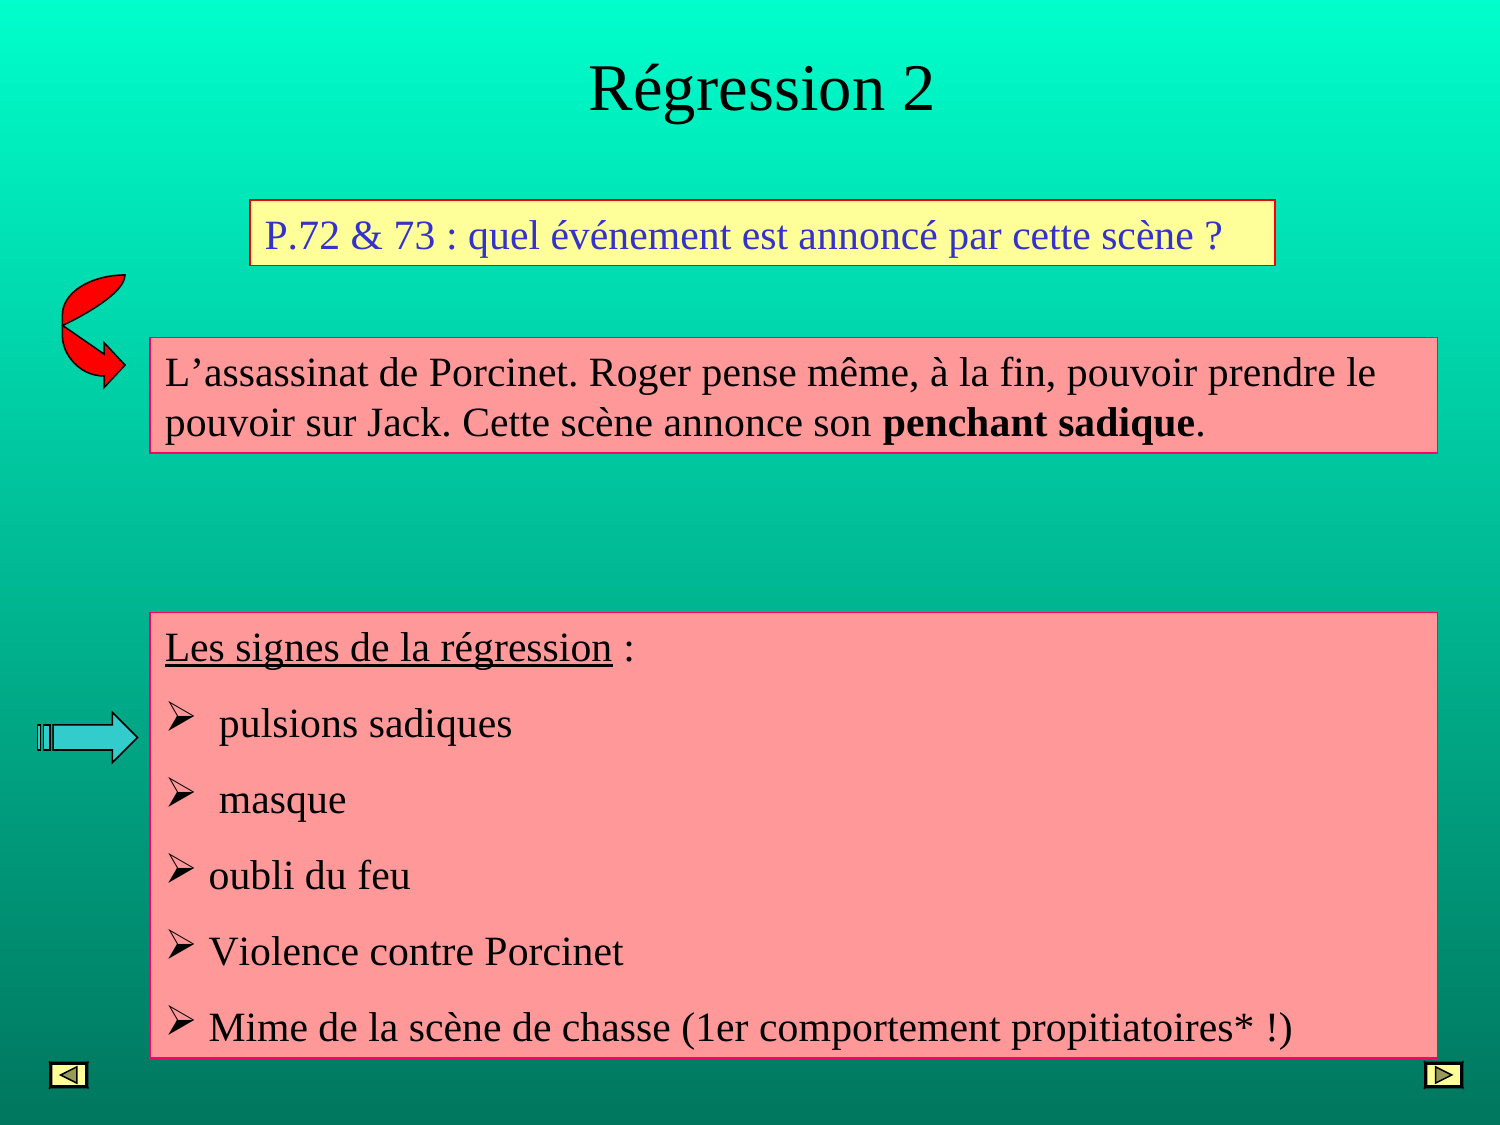

# Régression 2
P.72 & 73 : quel événement est annoncé par cette scène ?
L’assassinat de Porcinet. Roger pense même, à la fin, pouvoir prendre le pouvoir sur Jack. Cette scène annonce son penchant sadique.
Les signes de la régression :
 pulsions sadiques
 masque
 oubli du feu
 Violence contre Porcinet
 Mime de la scène de chasse (1er comportement propitiatoires* !)